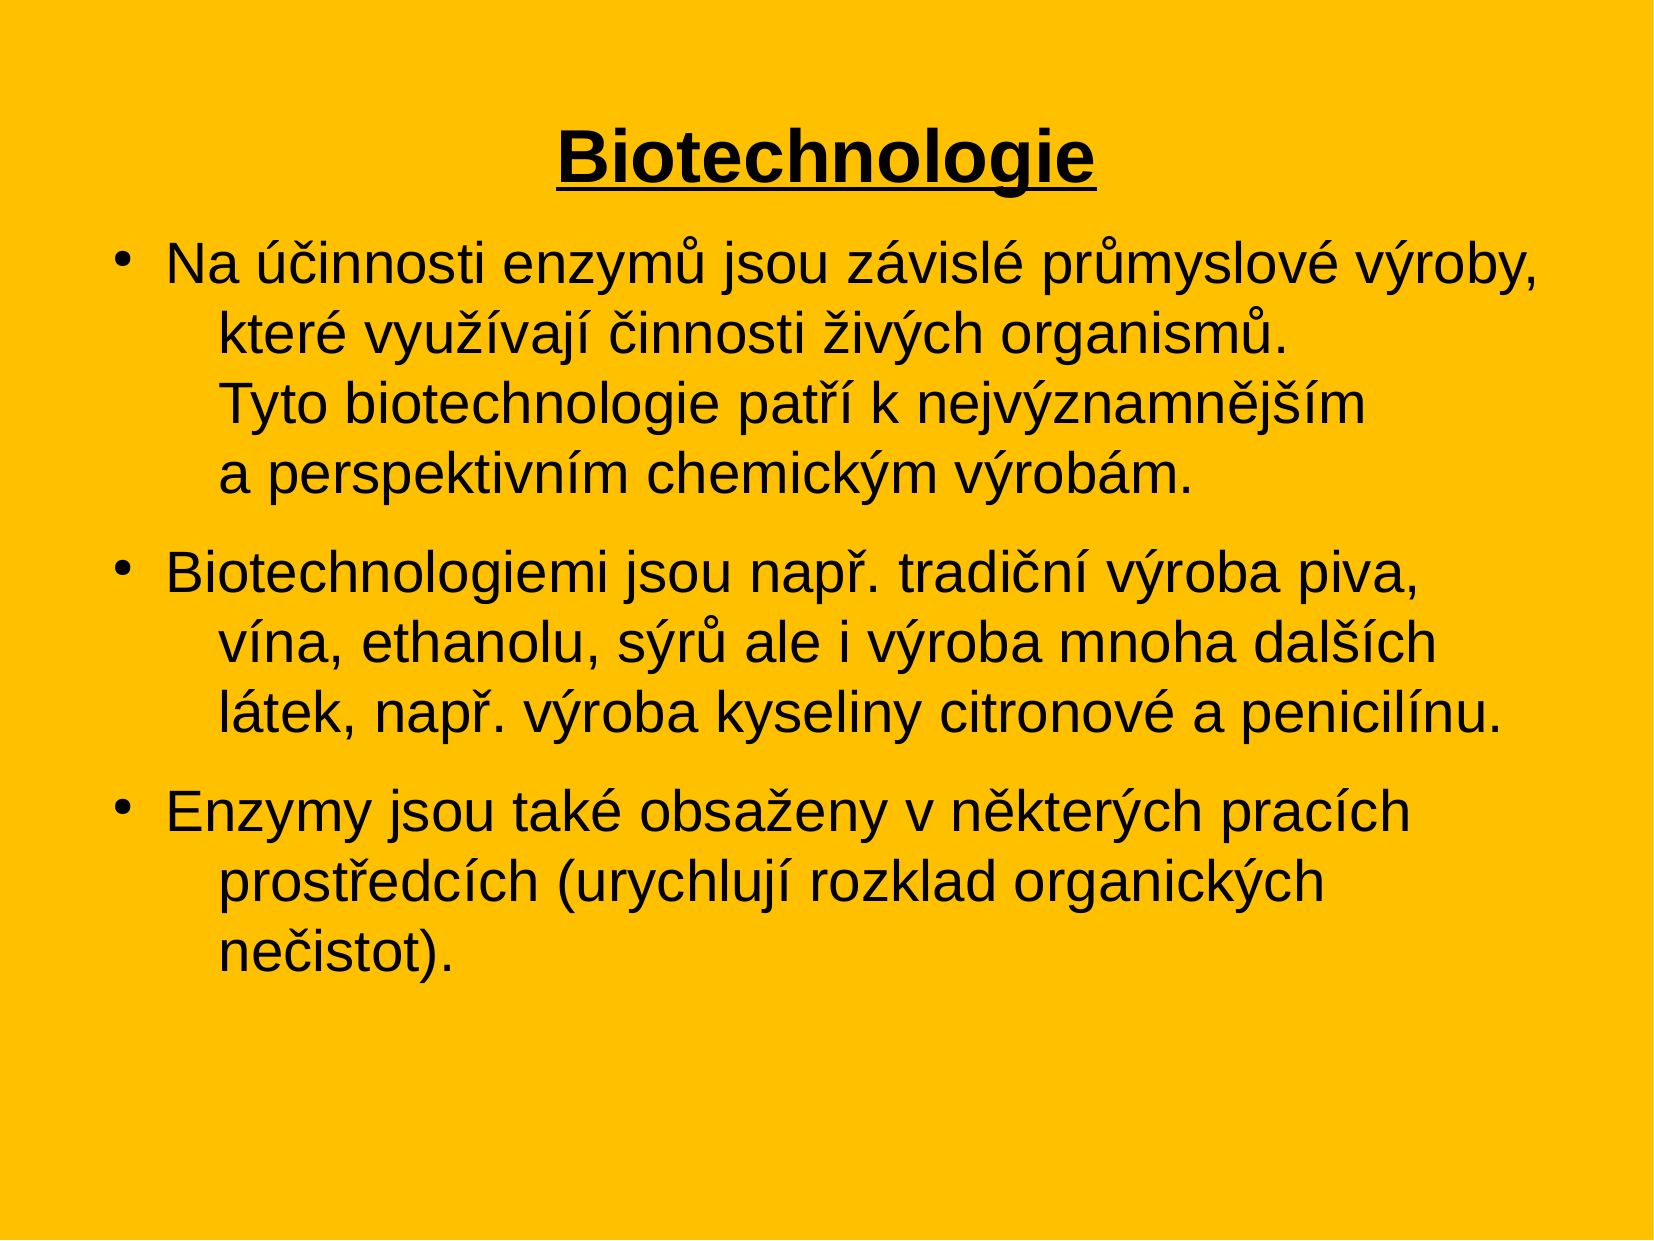

# Biotechnologie
Na účinnosti enzymů jsou závislé průmyslové výroby, které využívají činnosti živých organismů. Tyto biotechnologie patří k nejvýznamnějším a perspektivním chemickým výrobám.
Biotechnologiemi jsou např. tradiční výroba piva, vína, ethanolu, sýrů ale i výroba mnoha dalších látek, např. výroba kyseliny citronové a penicilínu.
Enzymy jsou také obsaženy v některých pracích prostředcích (urychlují rozklad organických nečistot).